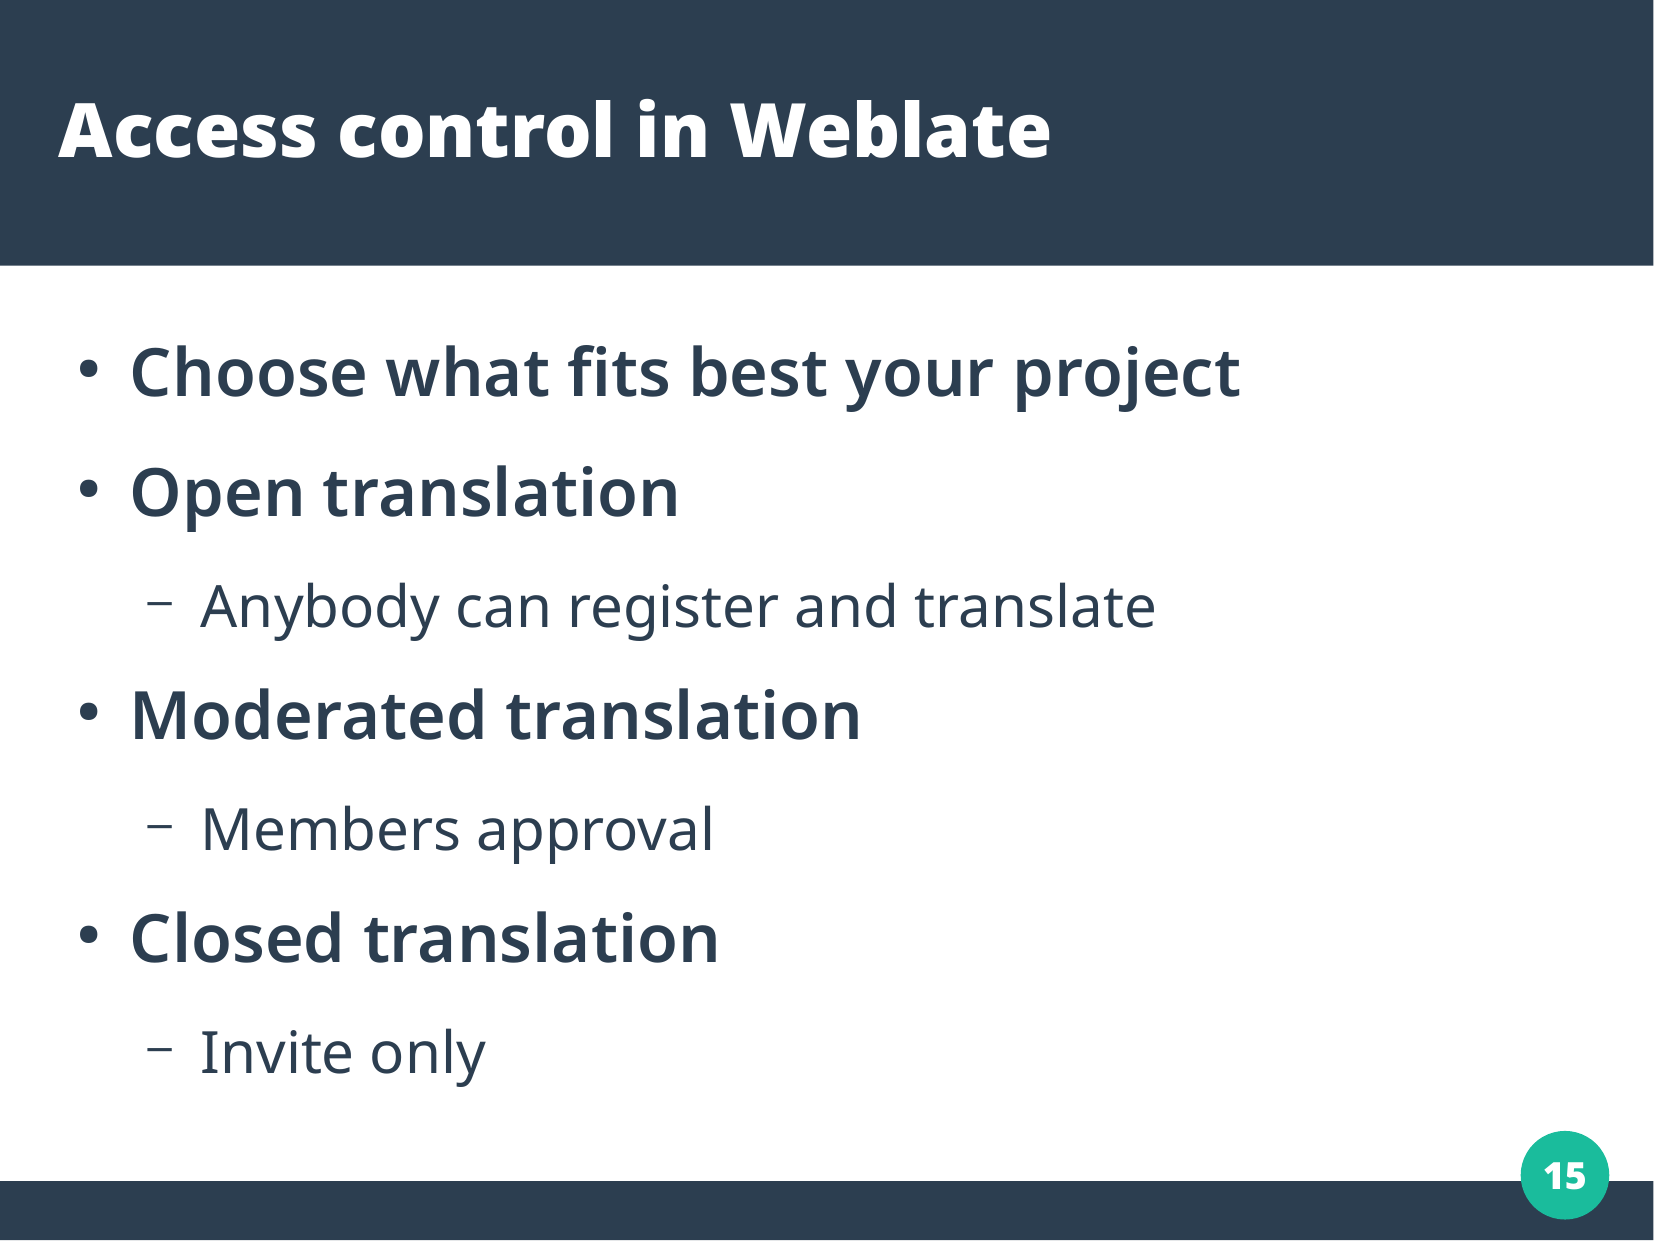

# Access control in Weblate
Choose what fits best your project
Open translation
Anybody can register and translate
Moderated translation
Members approval
Closed translation
Invite only
15